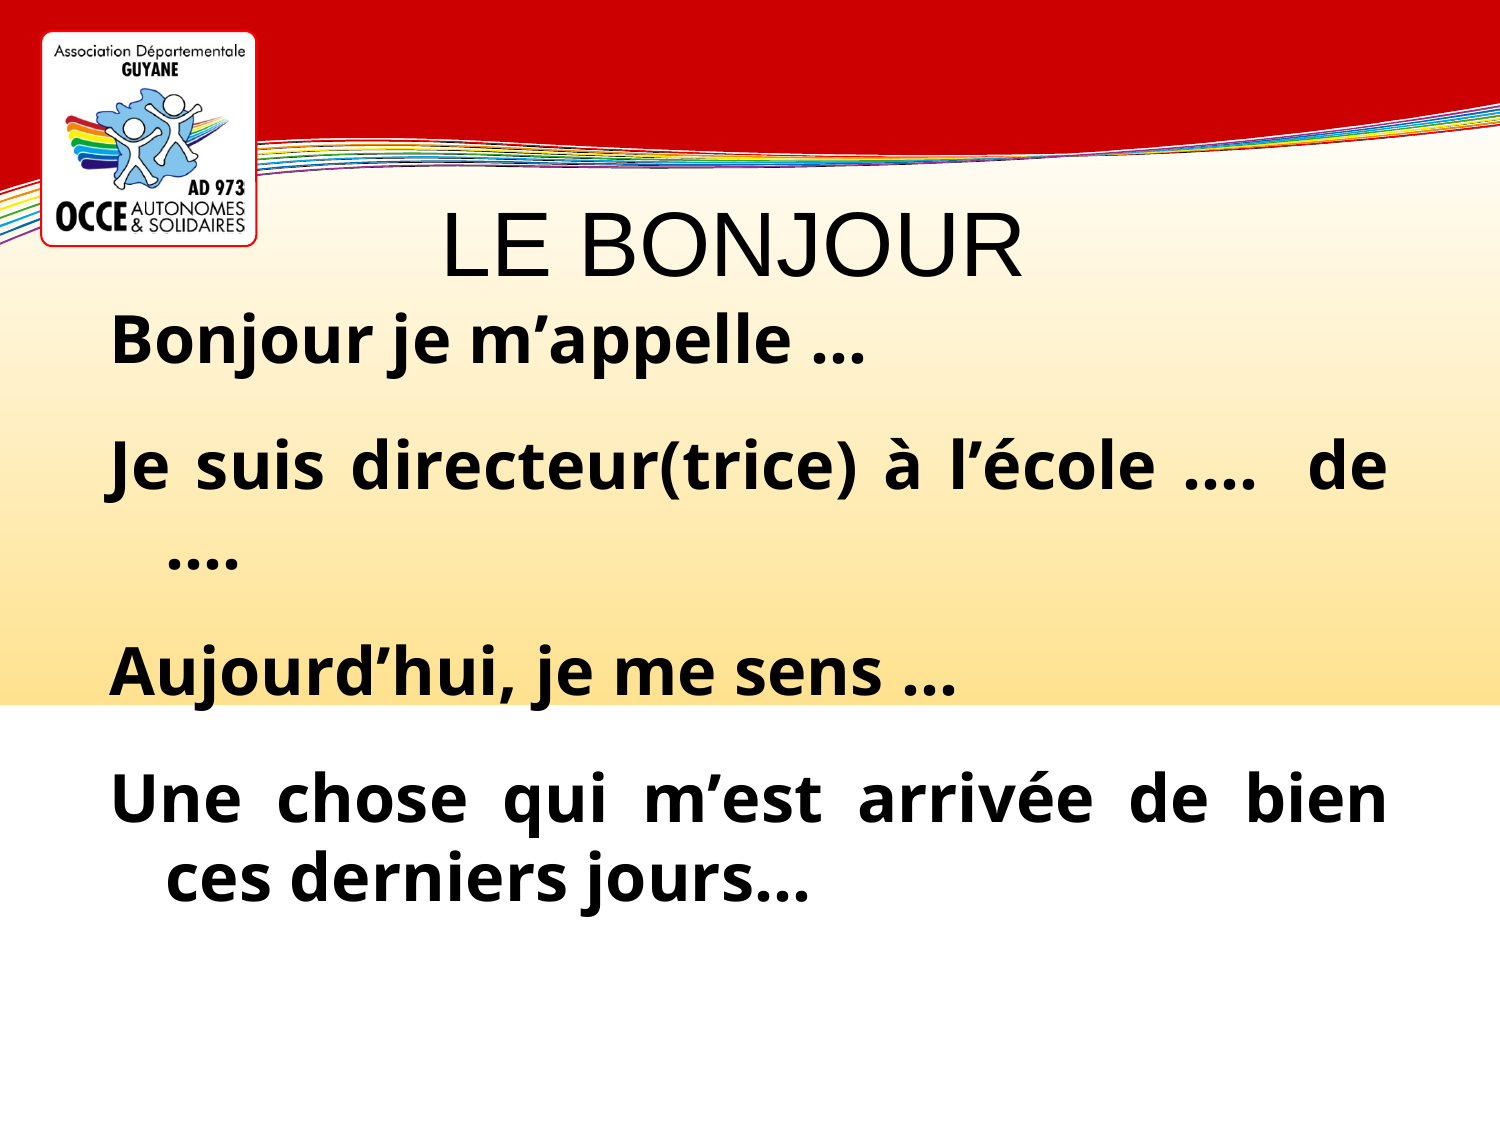

# LE BONJOUR
Bonjour je m’appelle …
Je suis directeur(trice) à l’école …. de ….
Aujourd’hui, je me sens …
Une chose qui m’est arrivée de bien ces derniers jours…